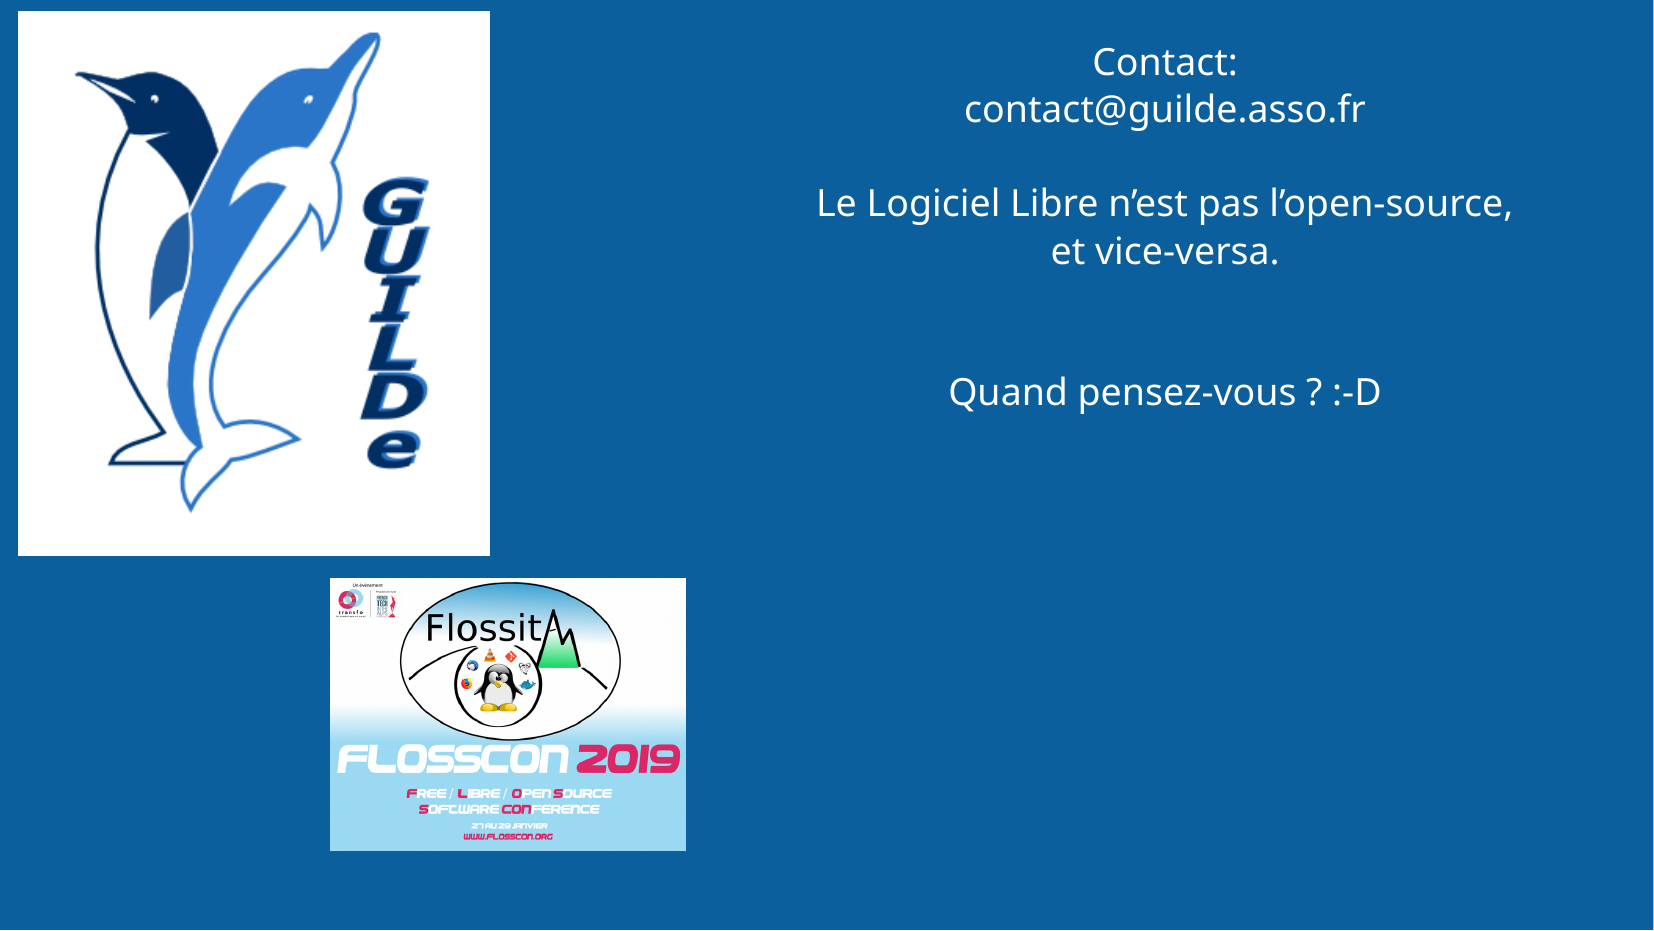

# Contact:
contact@guilde.asso.fr
Le Logiciel Libre n’est pas l’open-source,
et vice-versa.
Quand pensez-vous ? :-D